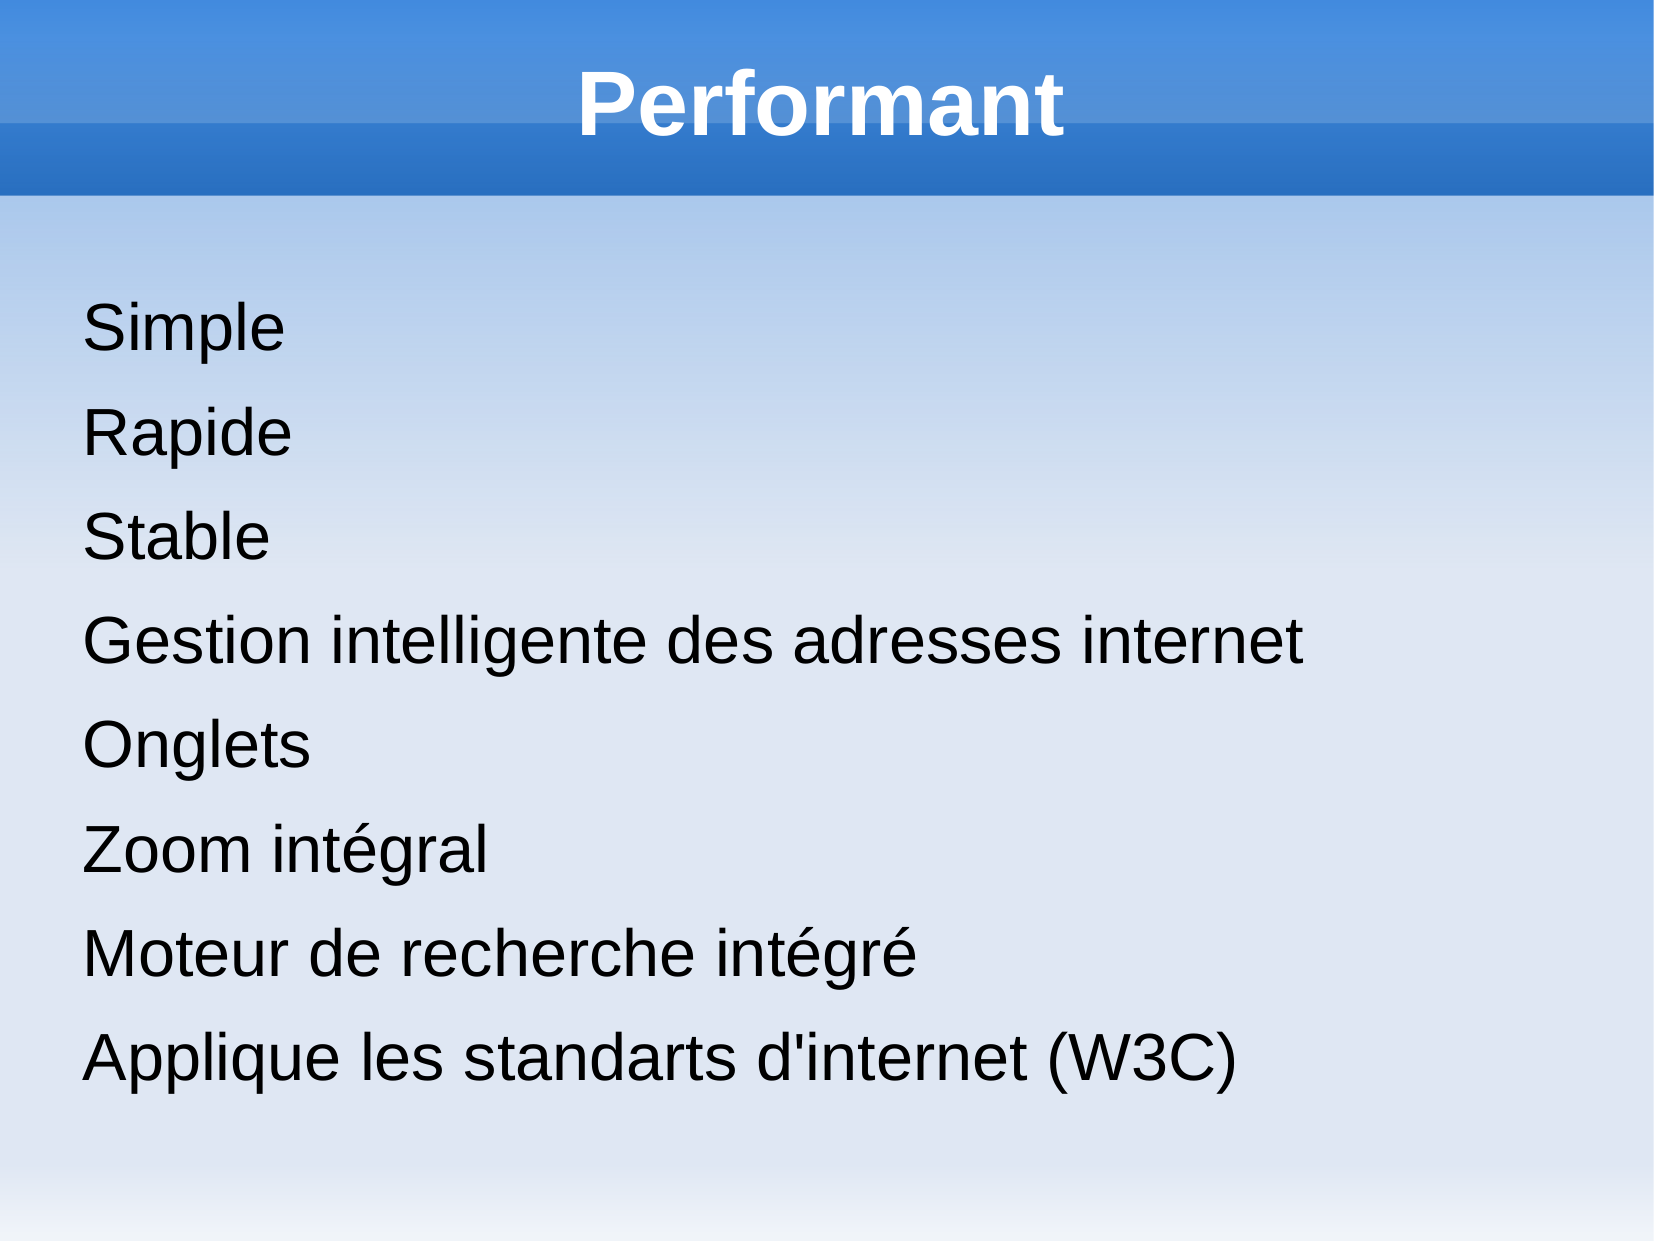

# Performant
Simple
Rapide
Stable
Gestion intelligente des adresses internet
Onglets
Zoom intégral
Moteur de recherche intégré
Applique les standarts d'internet (W3C)